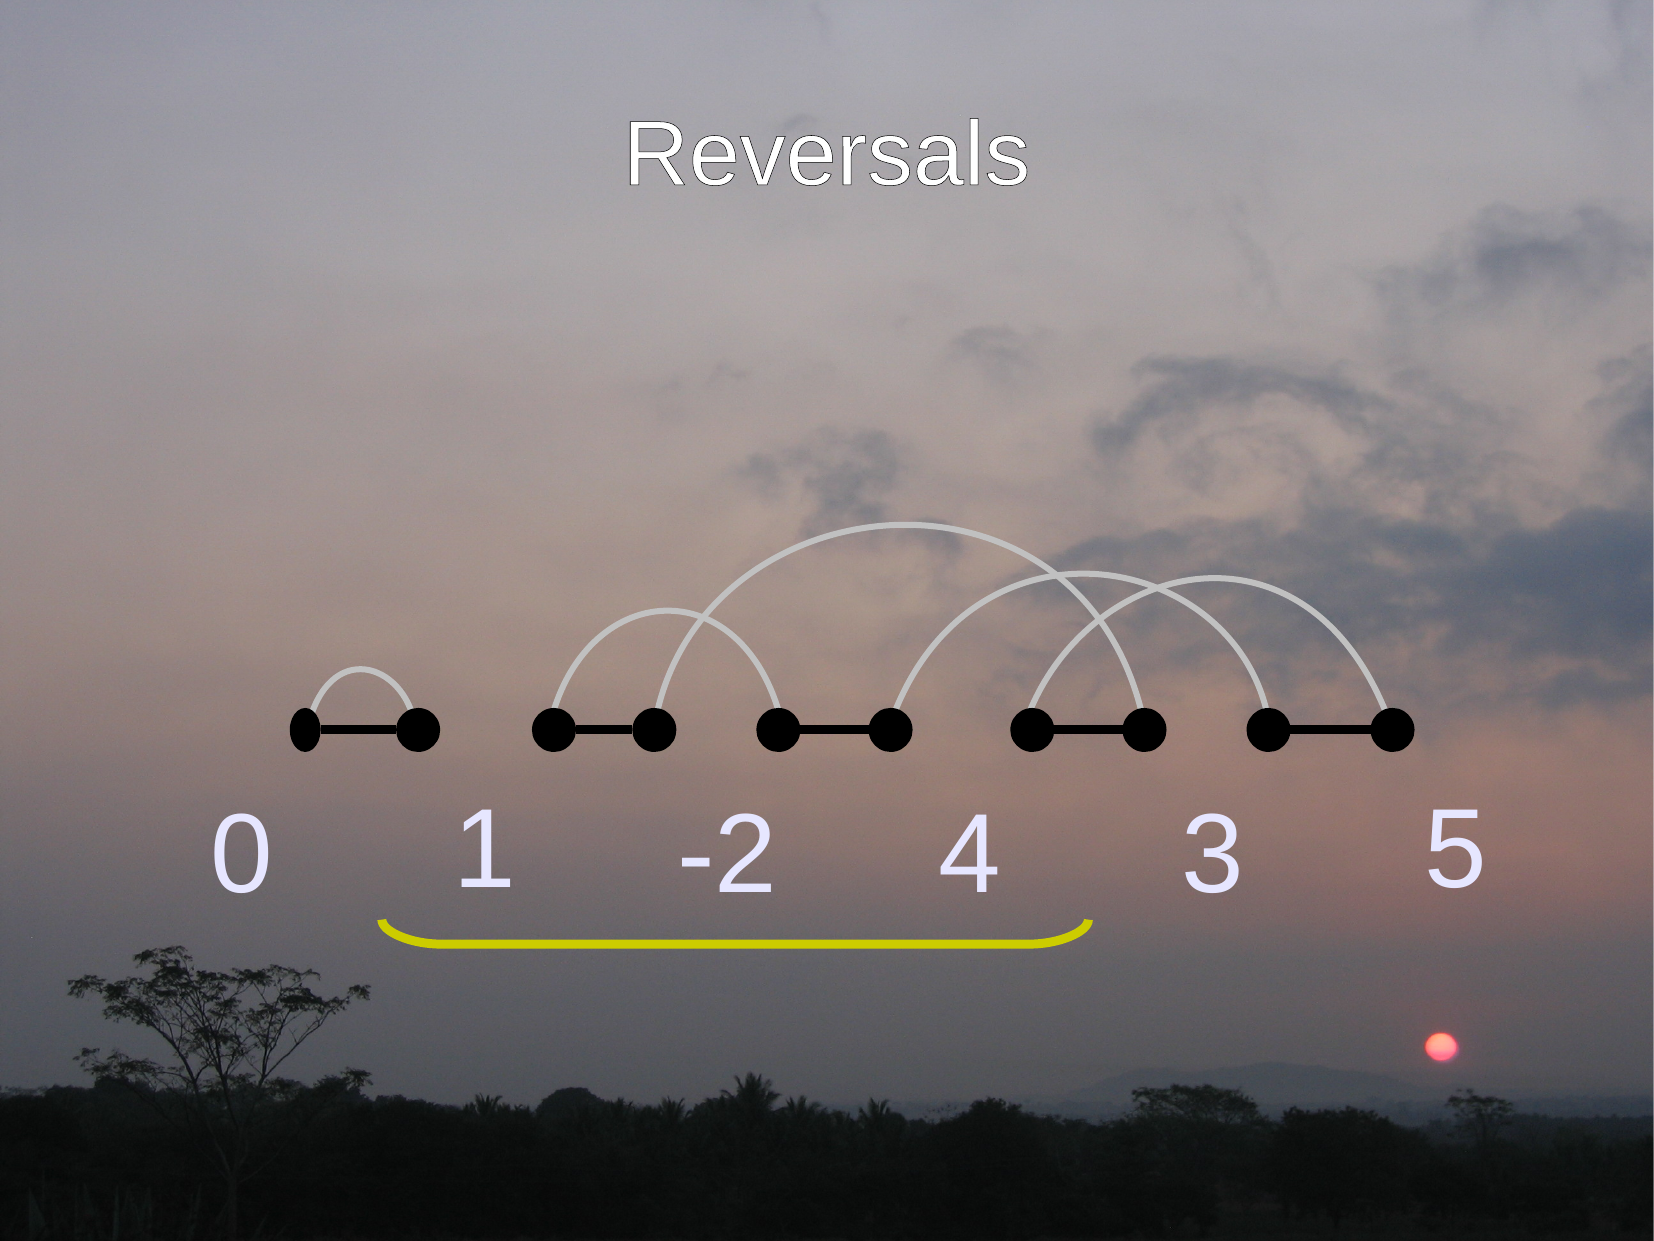

# Reversals
| 0 | 1 | -2 | 4 | 3 | 5 |
| --- | --- | --- | --- | --- | --- |